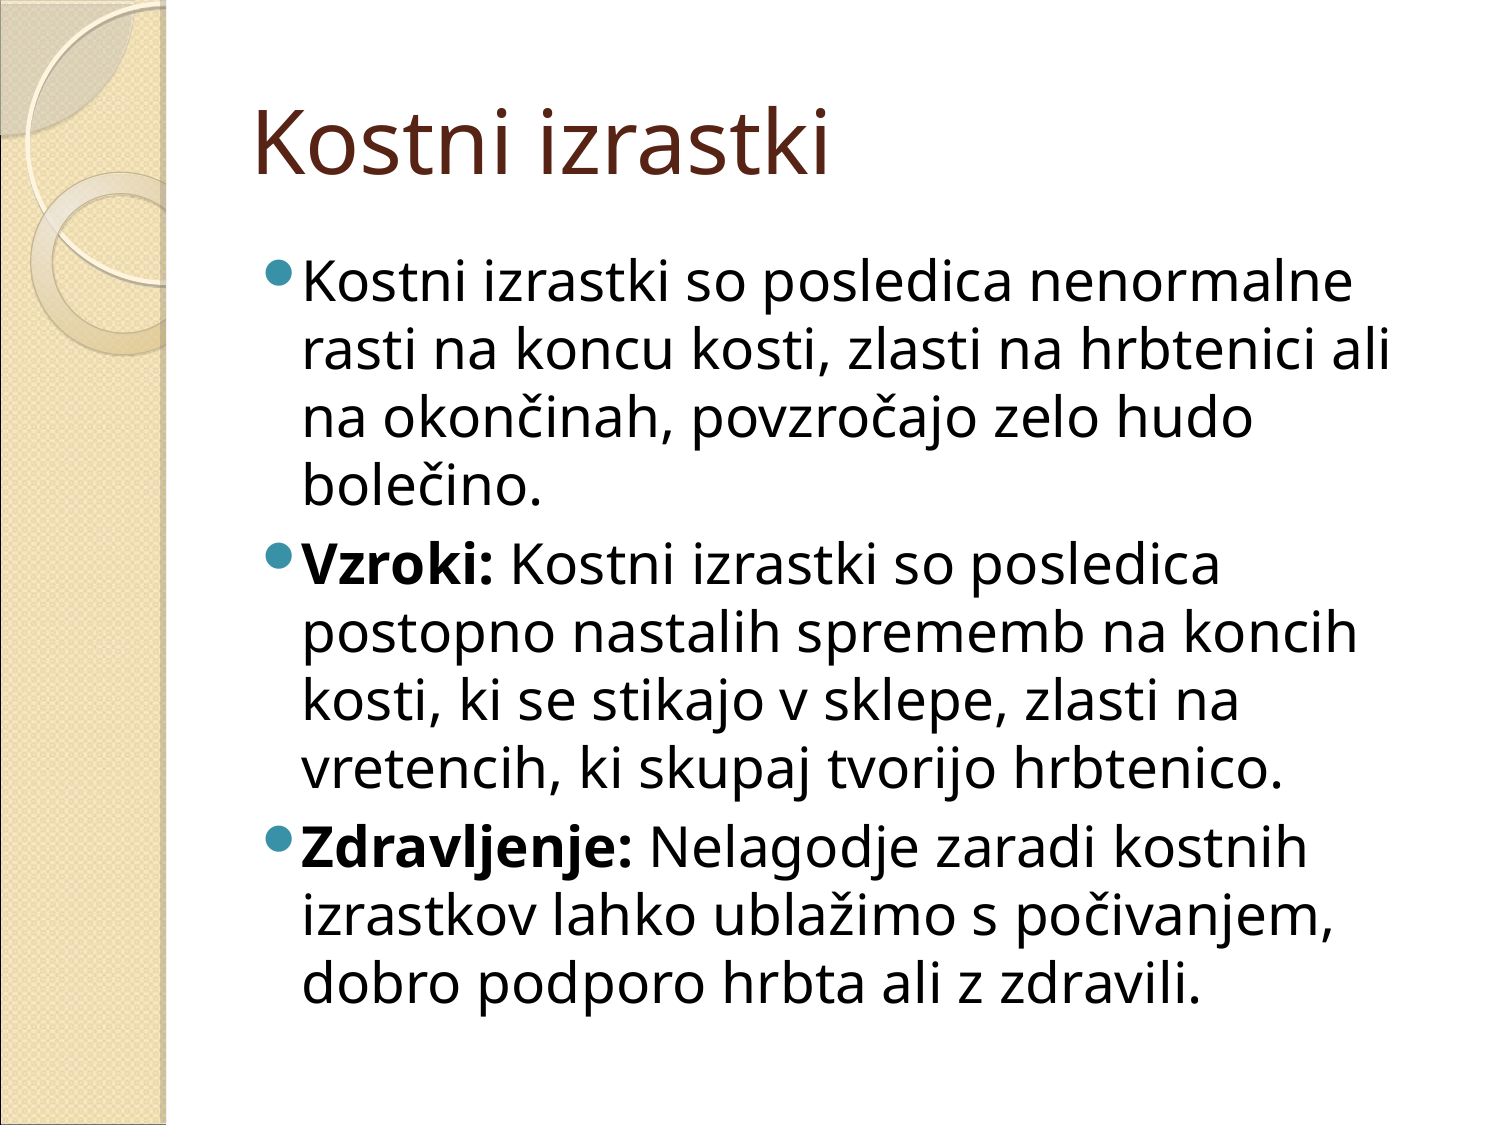

# Kostni izrastki
Kostni izrastki so posledica nenormalne rasti na koncu kosti, zlasti na hrbtenici ali na okončinah, povzročajo zelo hudo bolečino.
Vzroki: Kostni izrastki so posledica postopno nastalih sprememb na koncih kosti, ki se stikajo v sklepe, zlasti na vretencih, ki skupaj tvorijo hrbtenico.
Zdravljenje: Nelagodje zaradi kostnih izrastkov lahko ublažimo s počivanjem, dobro podporo hrbta ali z zdravili.